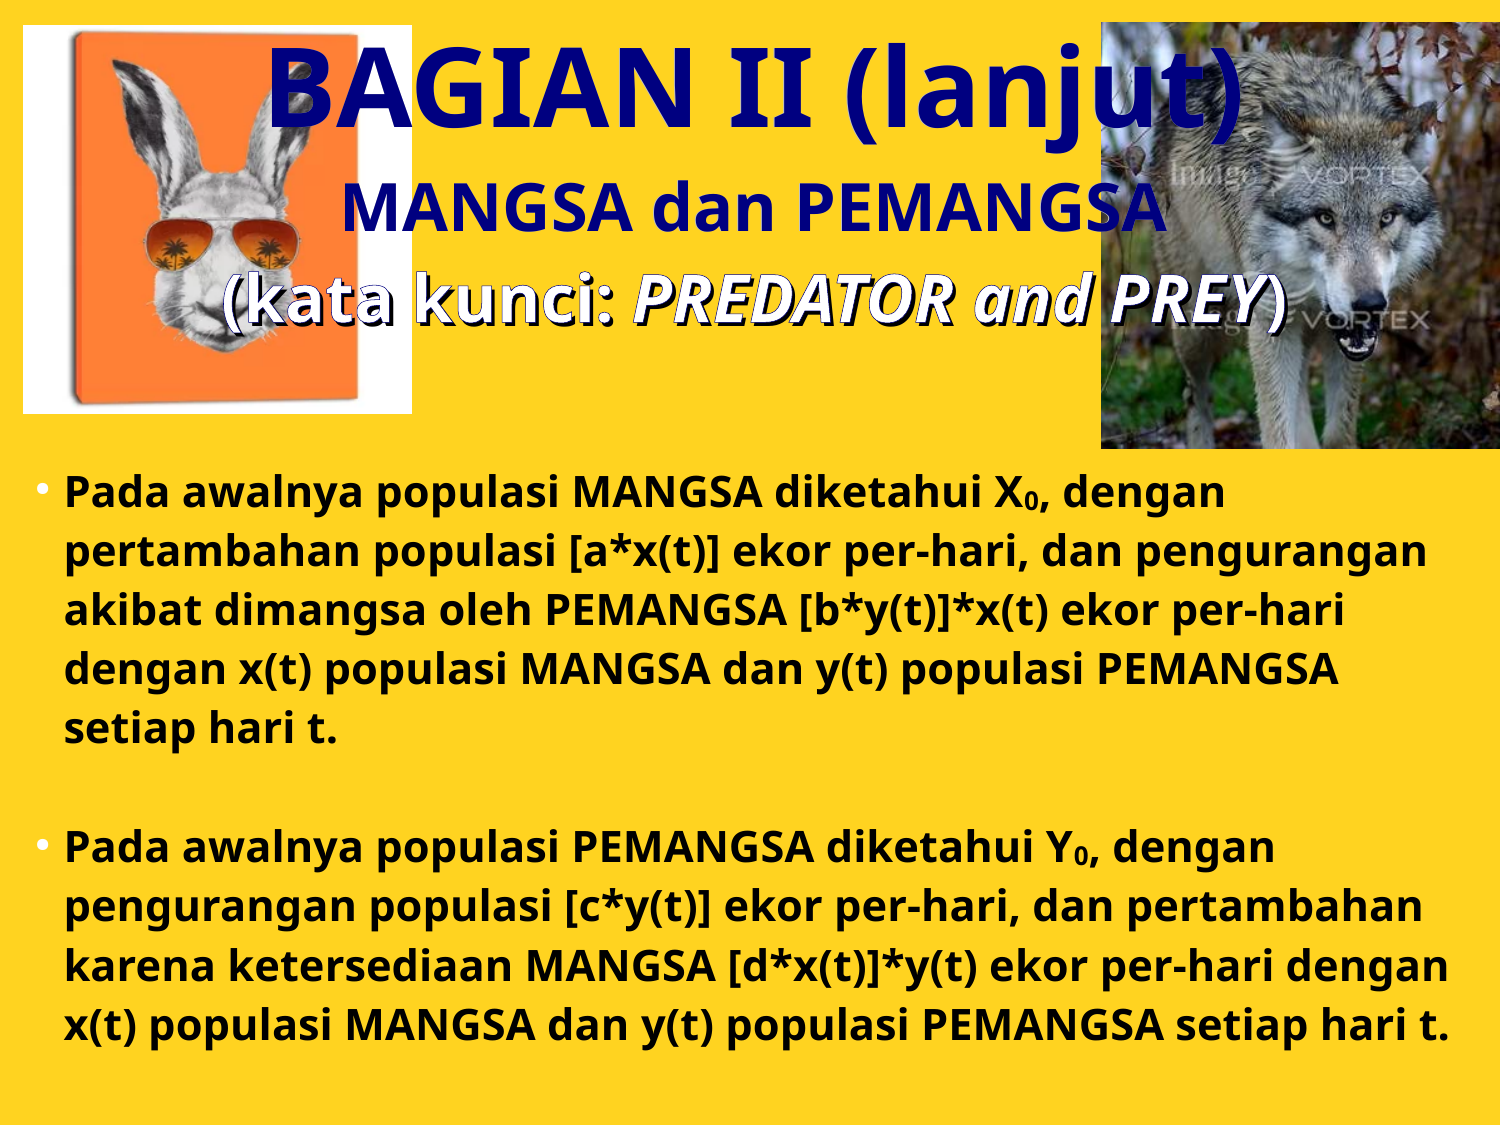

# BAGIAN II (lanjut) MANGSA dan PEMANGSA (kata kunci: PREDATOR and PREY)
Pada awalnya populasi MANGSA diketahui X0, dengan pertambahan populasi [a*x(t)] ekor per-hari, dan pengurangan akibat dimangsa oleh PEMANGSA [b*y(t)]*x(t) ekor per-hari dengan x(t) populasi MANGSA dan y(t) populasi PEMANGSA setiap hari t.
Pada awalnya populasi PEMANGSA diketahui Y0, dengan pengurangan populasi [c*y(t)] ekor per-hari, dan pertambahan karena ketersediaan MANGSA [d*x(t)]*y(t) ekor per-hari dengan x(t) populasi MANGSA dan y(t) populasi PEMANGSA setiap hari t.